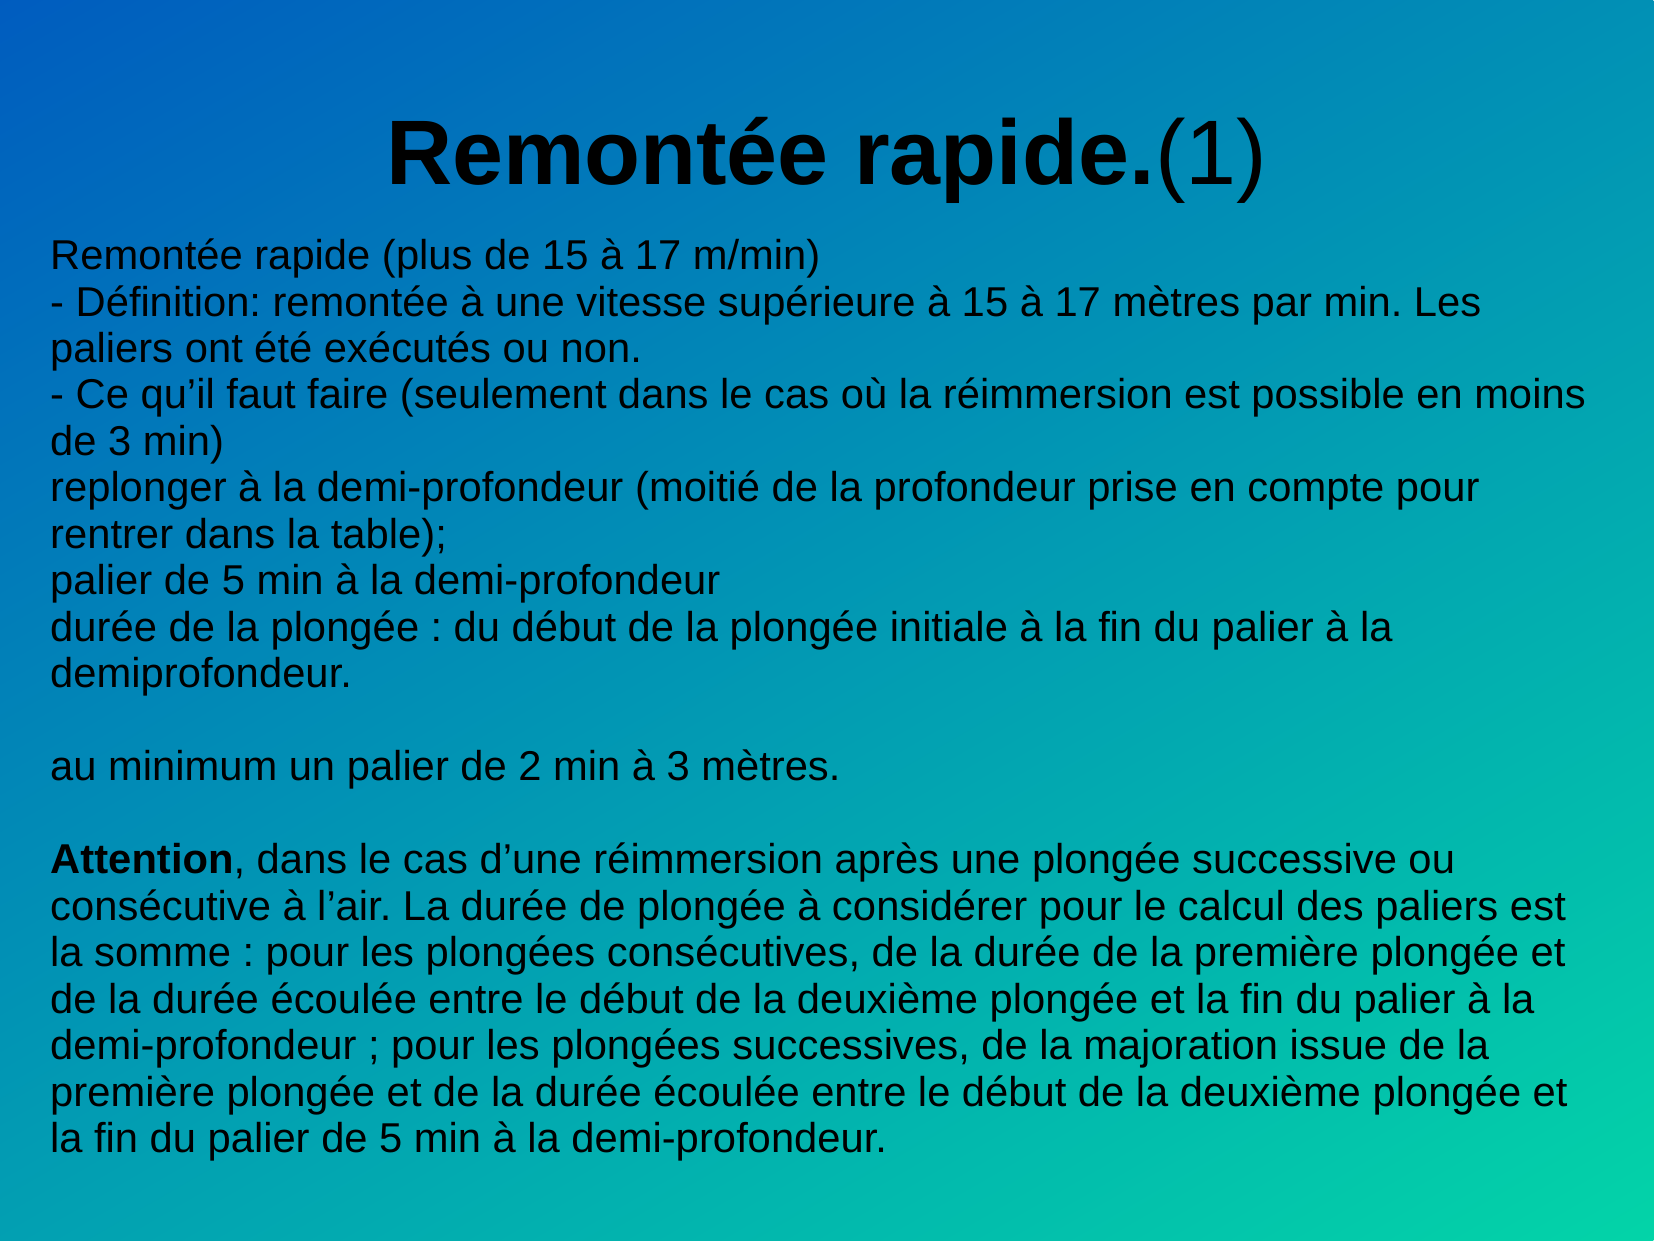

# Remontée rapide.(1)
Remontée rapide (plus de 15 à 17 m/min)
- Définition: remontée à une vitesse supérieure à 15 à 17 mètres par min. Les paliers ont été exécutés ou non.
- Ce qu’il faut faire (seulement dans le cas où la réimmersion est possible en moins de 3 min)
replonger à la demi-profondeur (moitié de la profondeur prise en compte pour rentrer dans la table);
palier de 5 min à la demi-profondeur
durée de la plongée : du début de la plongée initiale à la fin du palier à la demiprofondeur.
au minimum un palier de 2 min à 3 mètres.
Attention, dans le cas d’une réimmersion après une plongée successive ou consécutive à l’air. La durée de plongée à considérer pour le calcul des paliers est la somme : pour les plongées consécutives, de la durée de la première plongée et de la durée écoulée entre le début de la deuxième plongée et la fin du palier à la demi-profondeur ; pour les plongées successives, de la majoration issue de la première plongée et de la durée écoulée entre le début de la deuxième plongée et la fin du palier de 5 min à la demi-profondeur.